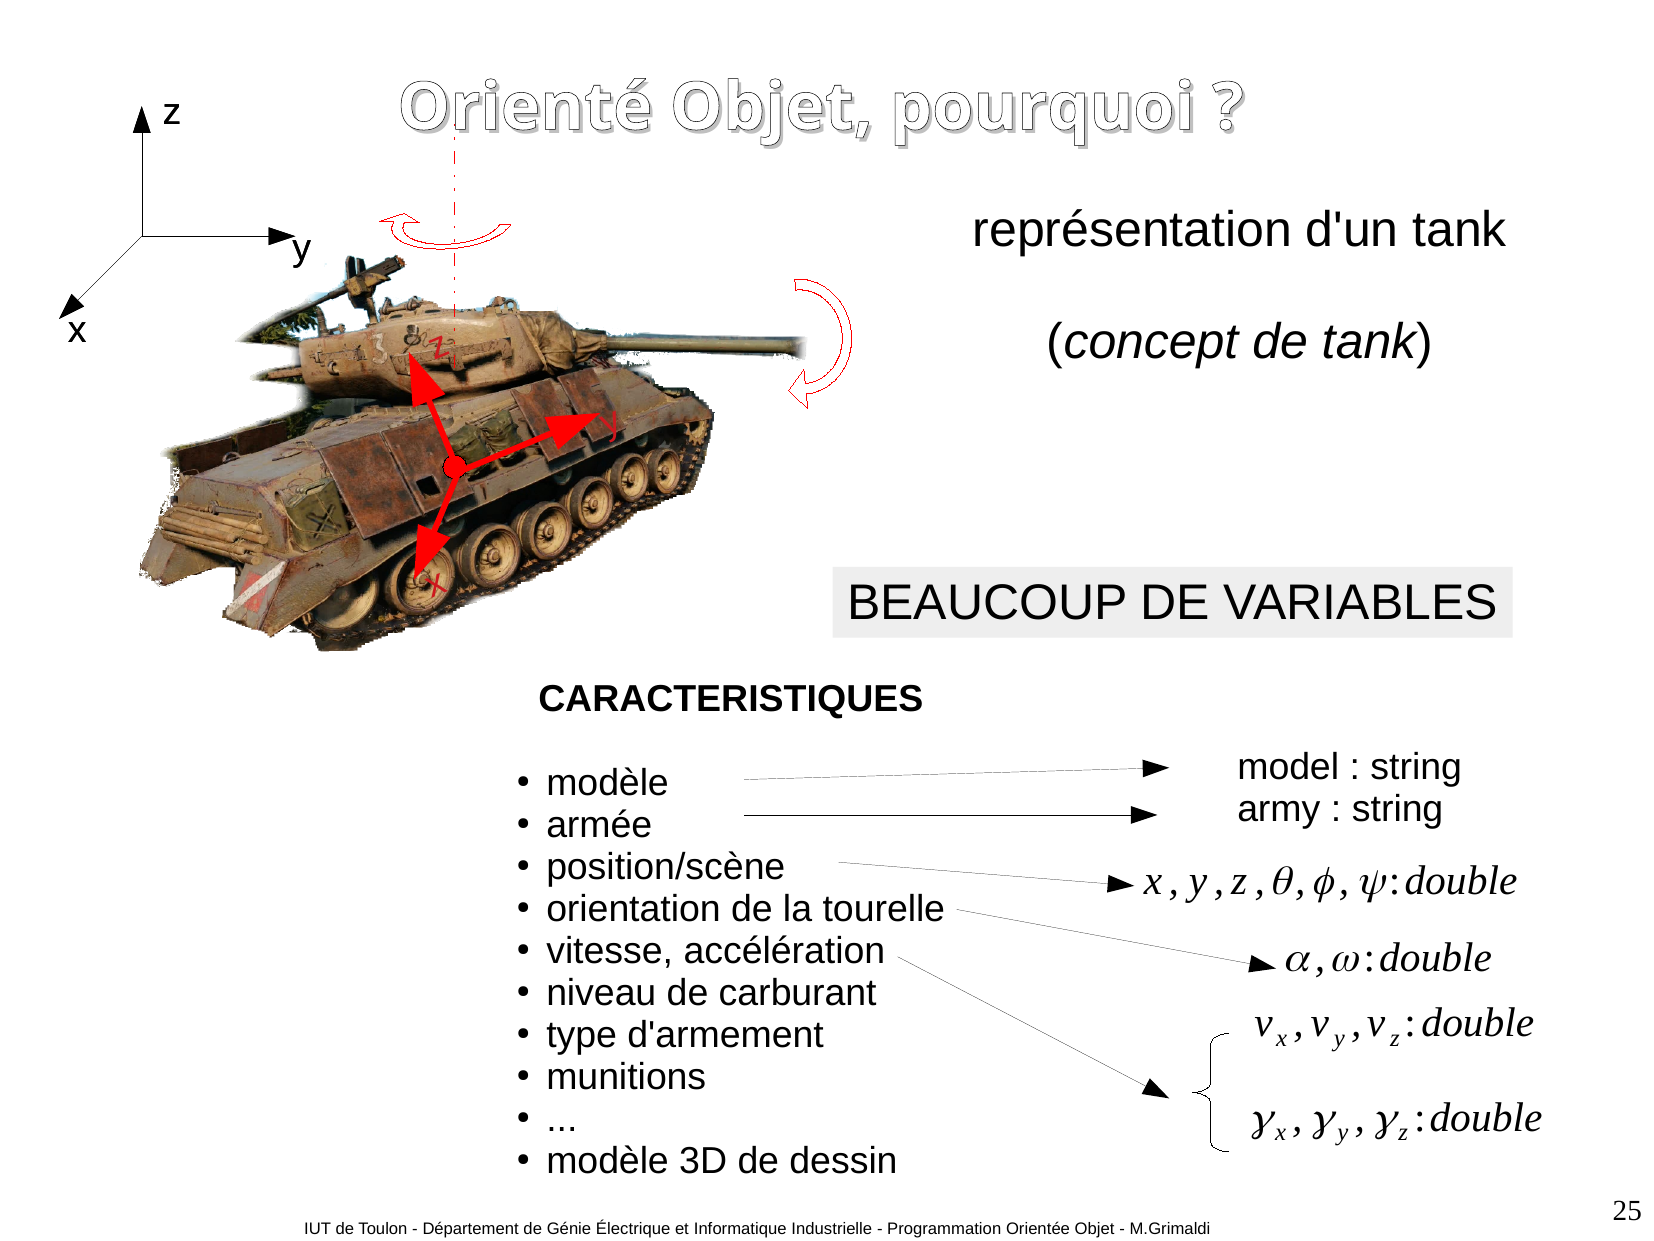

# Orienté Objet, pourquoi ?
z
y
x
z
y
x
représentation d'un tank
(concept de tank)
z
y
x
BEAUCOUP DE VARIABLES
CARACTERISTIQUES
modèle
armée
position/scène
orientation de la tourelle
vitesse, accélération
niveau de carburant
type d'armement
munitions
...
modèle 3D de dessin
model : string
army : string